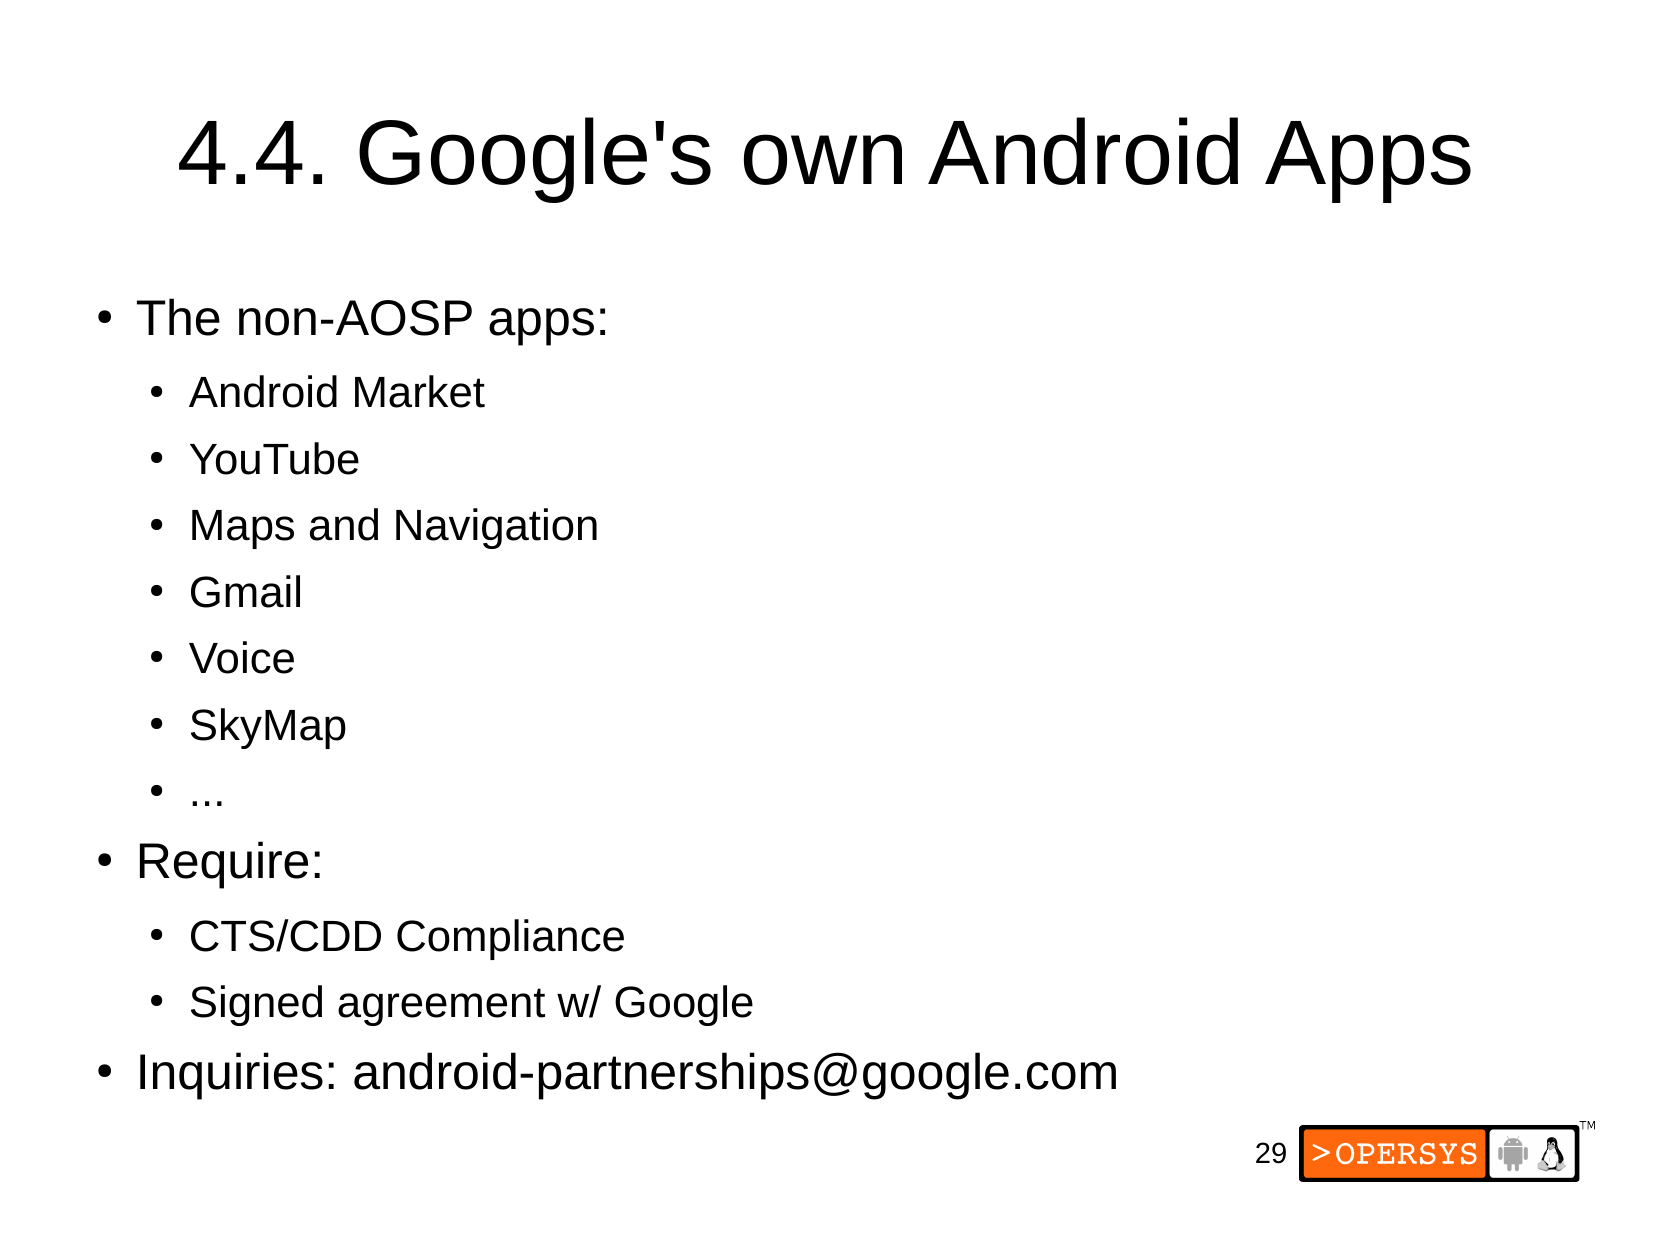

# 4.4. Google's own Android Apps
The non-AOSP apps:
Android Market
YouTube
Maps and Navigation
Gmail
Voice
SkyMap
...
Require:
CTS/CDD Compliance
Signed agreement w/ Google
Inquiries: android-partnerships@google.com